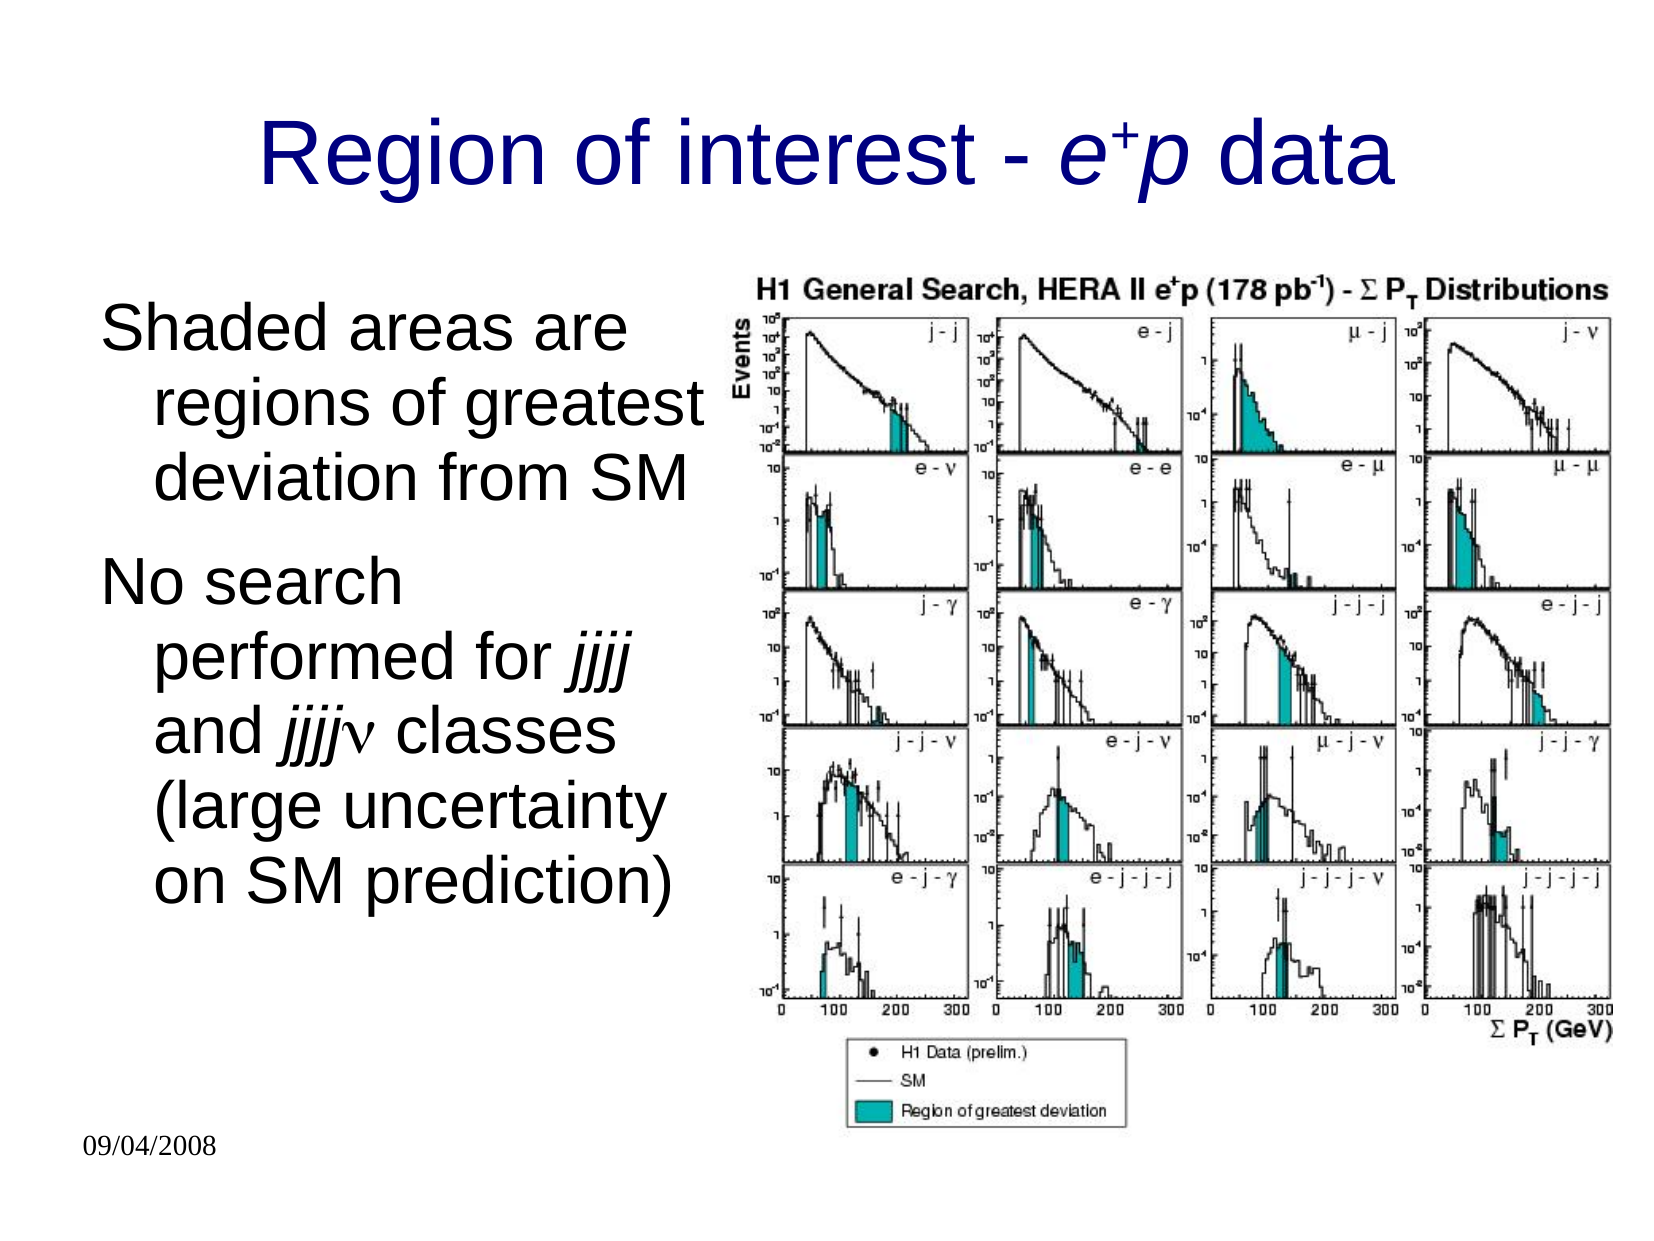

# Region of interest - e+p data
Shaded areas are regions of greatest deviation from SM
No search performed for jjjj and jjjjn classes (large uncertainty on SM prediction)
09/04/2008
A. Parenti
46